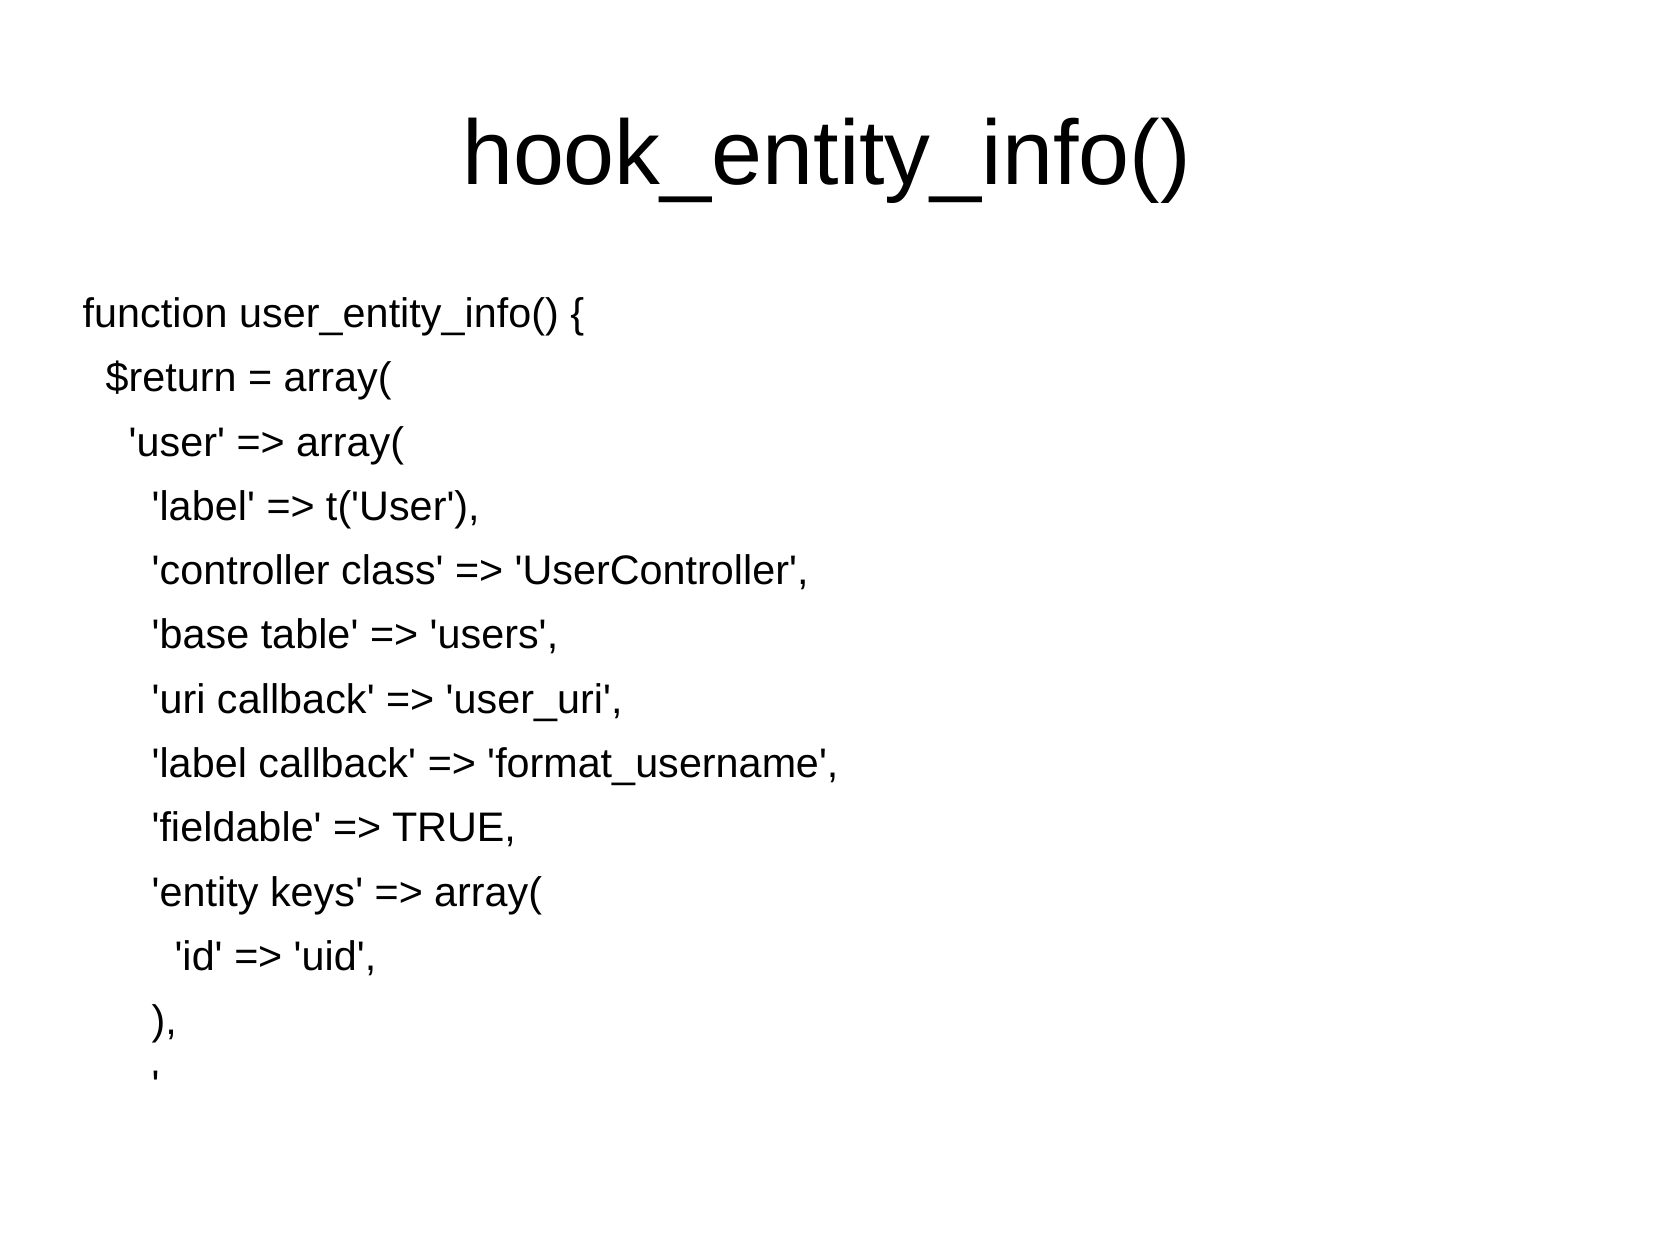

hook_entity_info()
# function user_entity_info() {
 $return = array(
 'user' => array(
 'label' => t('User'),
 'controller class' => 'UserController',
 'base table' => 'users',
 'uri callback' => 'user_uri',
 'label callback' => 'format_username',
 'fieldable' => TRUE,
 'entity keys' => array(
 'id' => 'uid',
 ),
 '